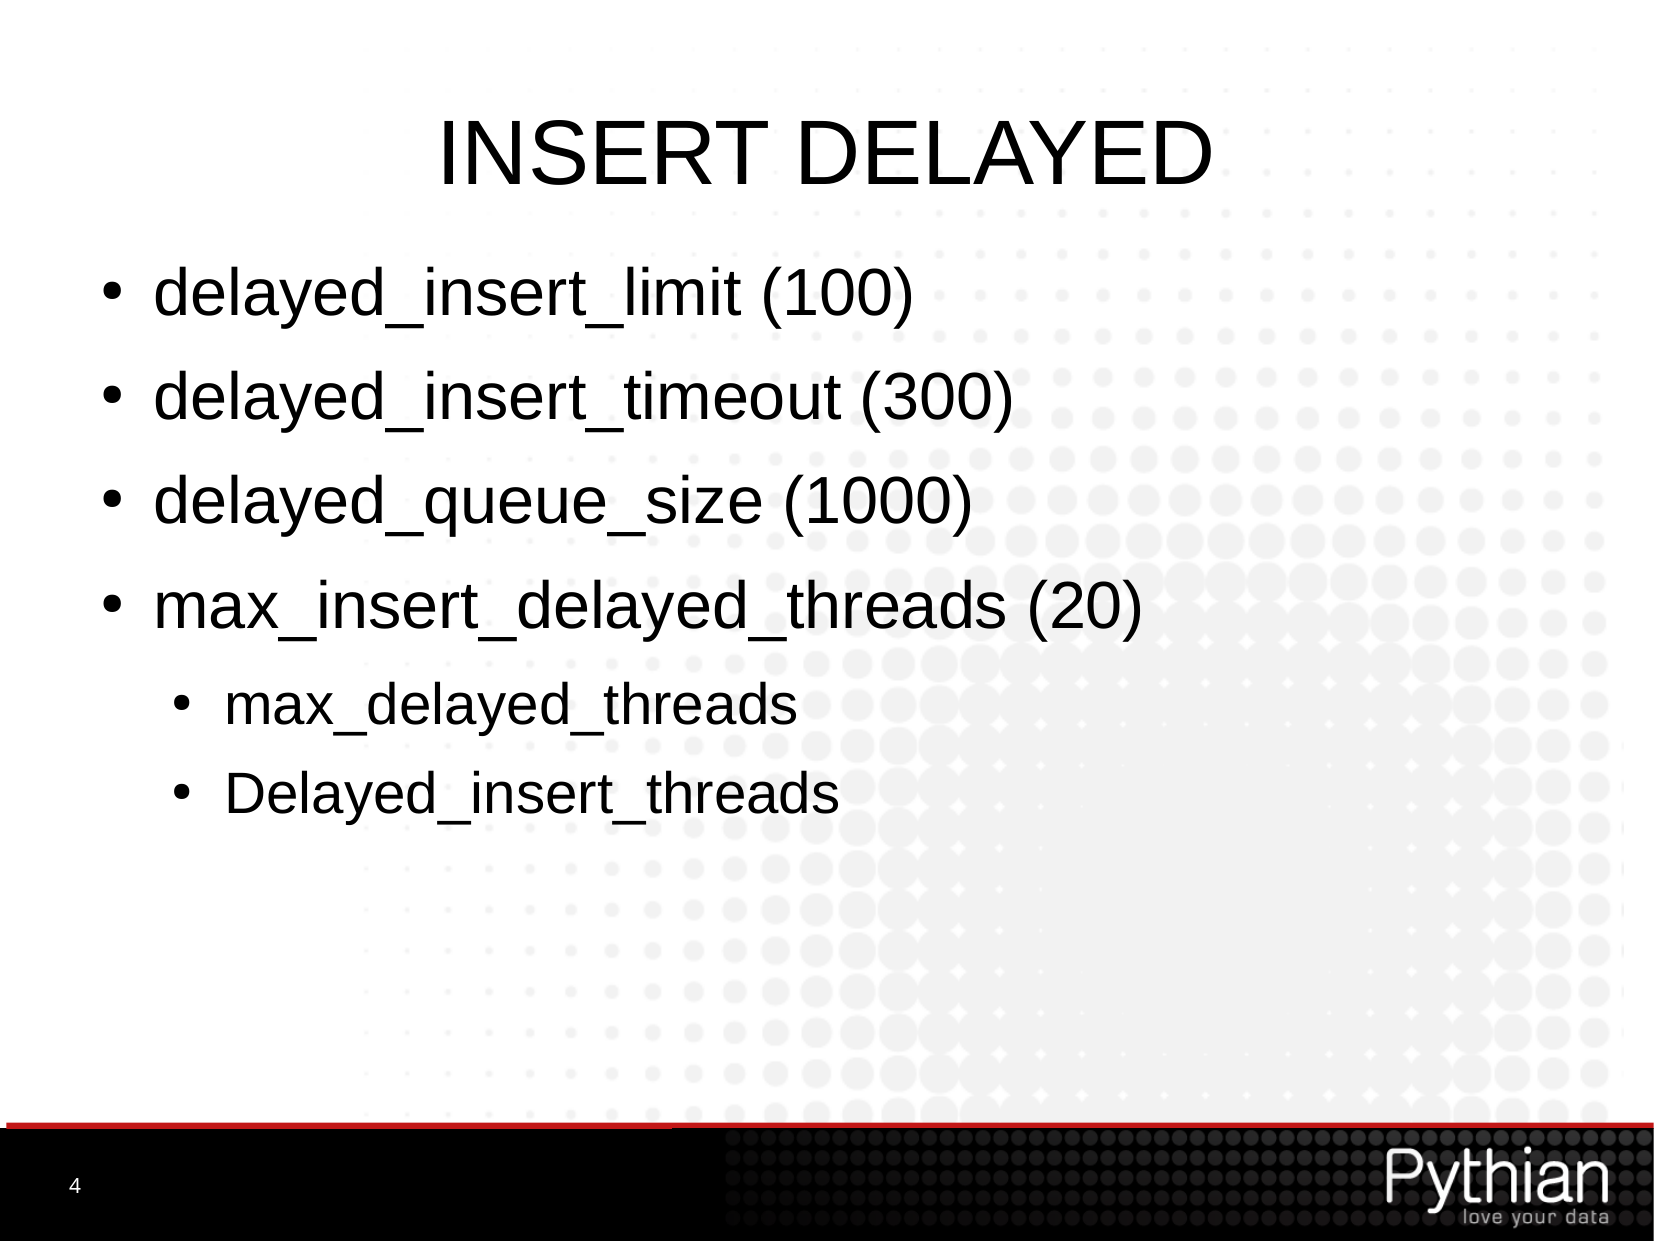

# INSERT DELAYED
delayed_insert_limit (100)
delayed_insert_timeout (300)
delayed_queue_size (1000)
max_insert_delayed_threads (20)
max_delayed_threads
Delayed_insert_threads